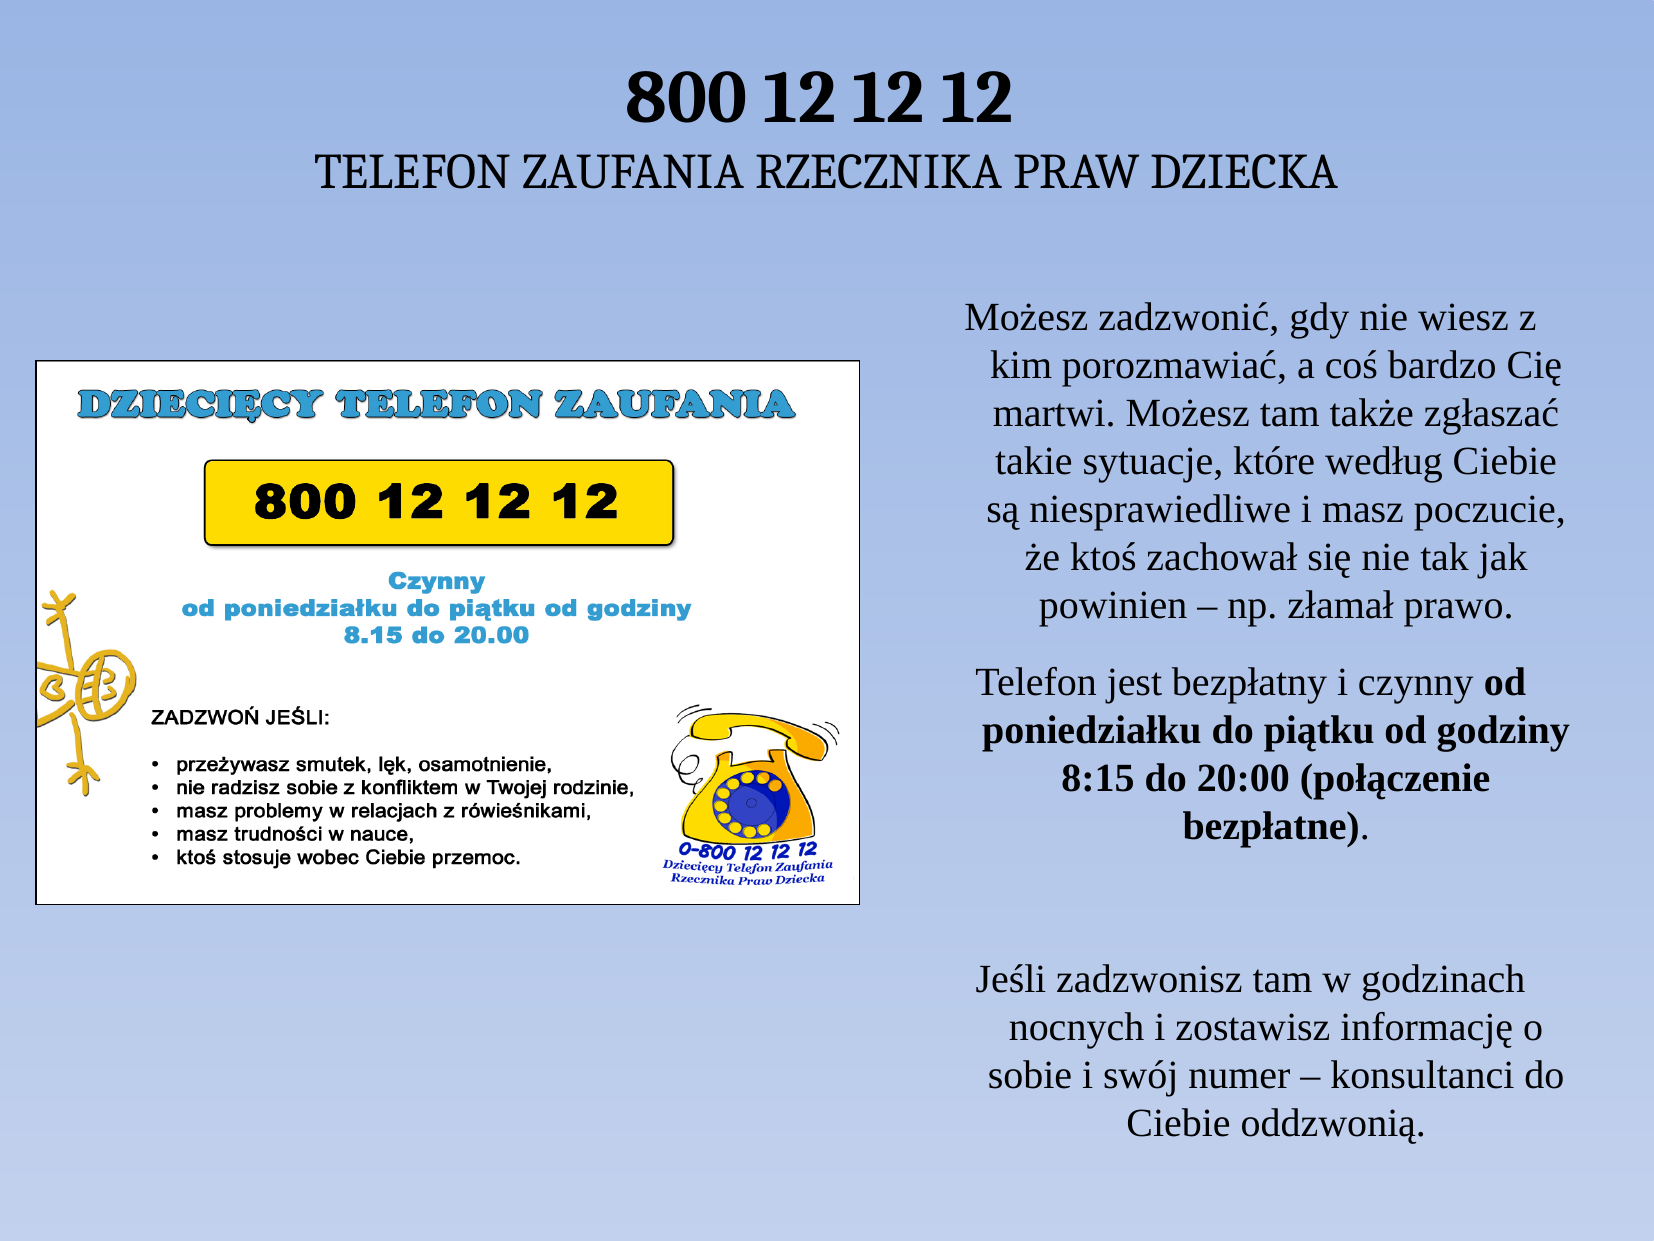

# 800 12 12 12 TELEFON ZAUFANIA RZECZNIKA PRAW DZIECKA
Możesz zadzwonić, gdy nie wiesz z kim porozmawiać, a coś bardzo Cię martwi. Możesz tam także zgłaszać takie sytuacje, które według Ciebie są niesprawiedliwe i masz poczucie, że ktoś zachował się nie tak jak powinien – np. złamał prawo.
Telefon jest bezpłatny i czynny od poniedziałku do piątku od godziny 8:15 do 20:00 (połączenie bezpłatne).
Jeśli zadzwonisz tam w godzinach nocnych i zostawisz informację o sobie i swój numer – konsultanci do Ciebie oddzwonią.